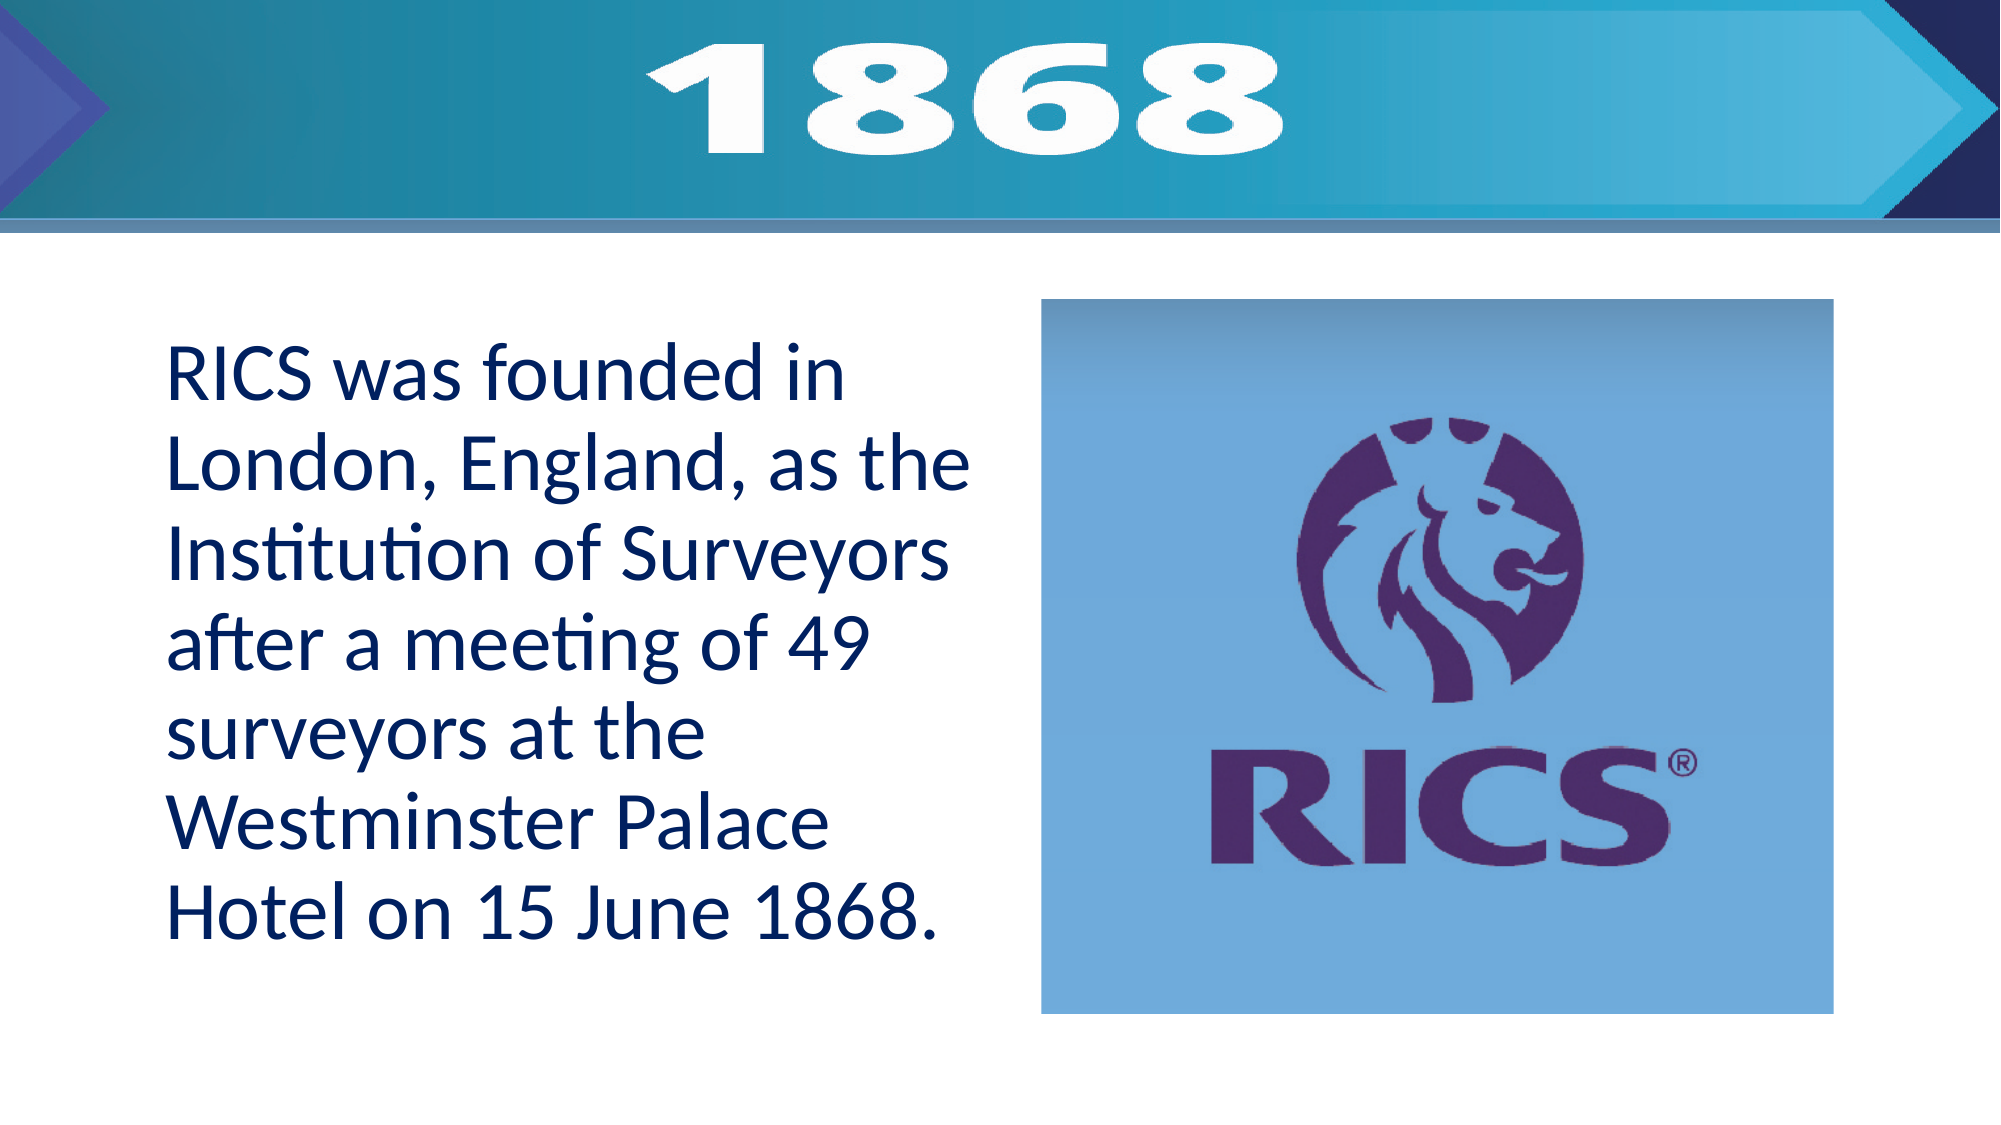

# RICS was founded in London, England, as the Institution of Surveyors after a meeting of 49 surveyors at the Westminster Palace Hotel on 15 June 1868.